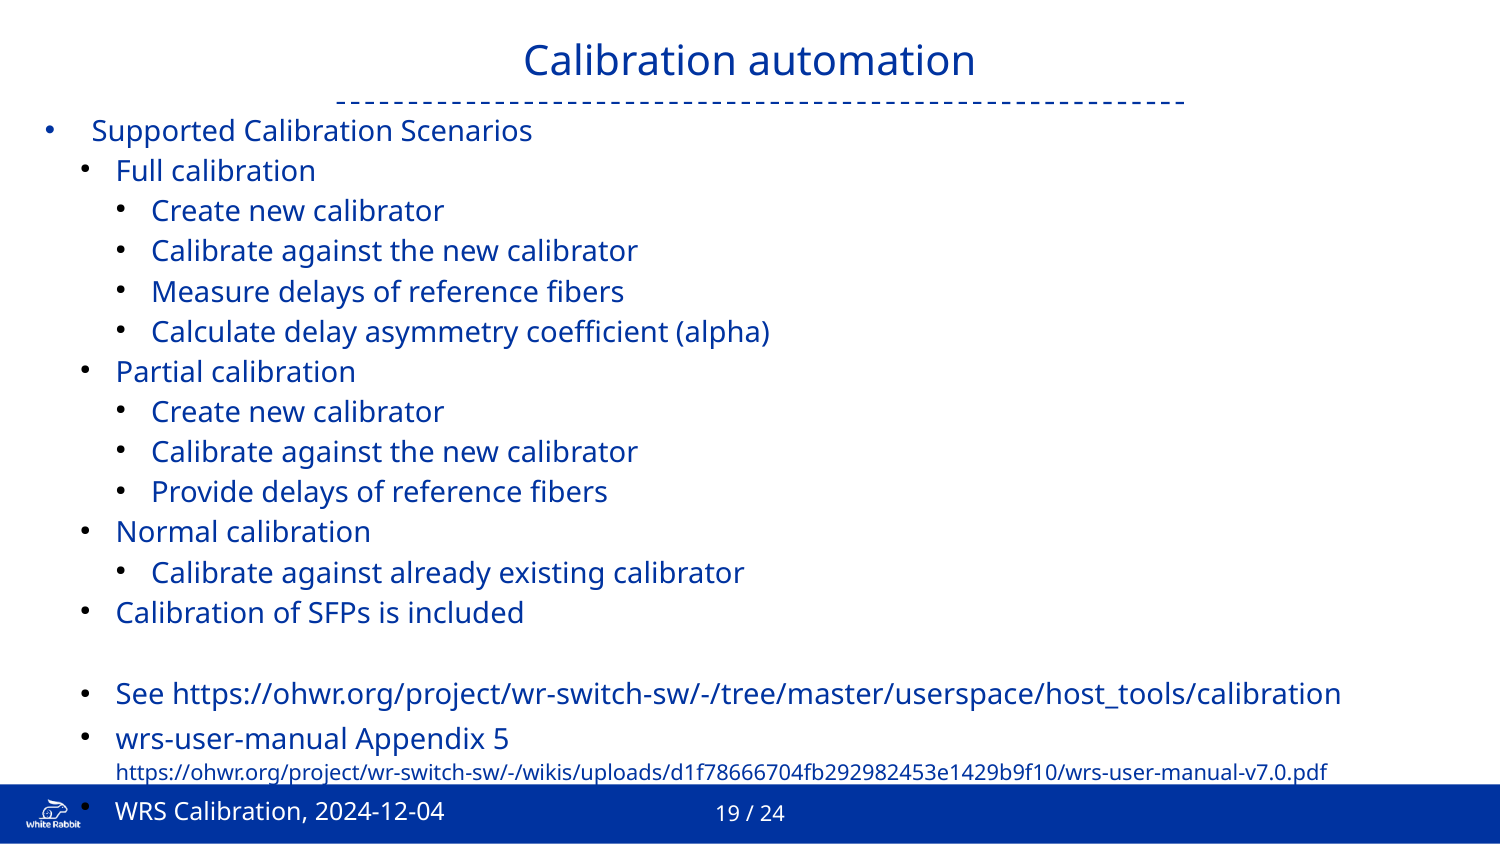

# Calibration automation
Supported Calibration Scenarios
Full calibration
Create new calibrator
Calibrate against the new calibrator
Measure delays of reference fibers
Calculate delay asymmetry coefficient (alpha)
Partial calibration
Create new calibrator
Calibrate against the new calibrator
Provide delays of reference fibers
Normal calibration
Calibrate against already existing calibrator
Calibration of SFPs is included
See https://ohwr.org/project/wr-switch-sw/-/tree/master/userspace/host_tools/calibration
wrs-user-manual Appendix 5
https://ohwr.org/project/wr-switch-sw/-/wikis/uploads/d1f78666704fb292982453e1429b9f10/wrs-user-manual-v7.0.pdf
WRS Calibration, 2024-12-04